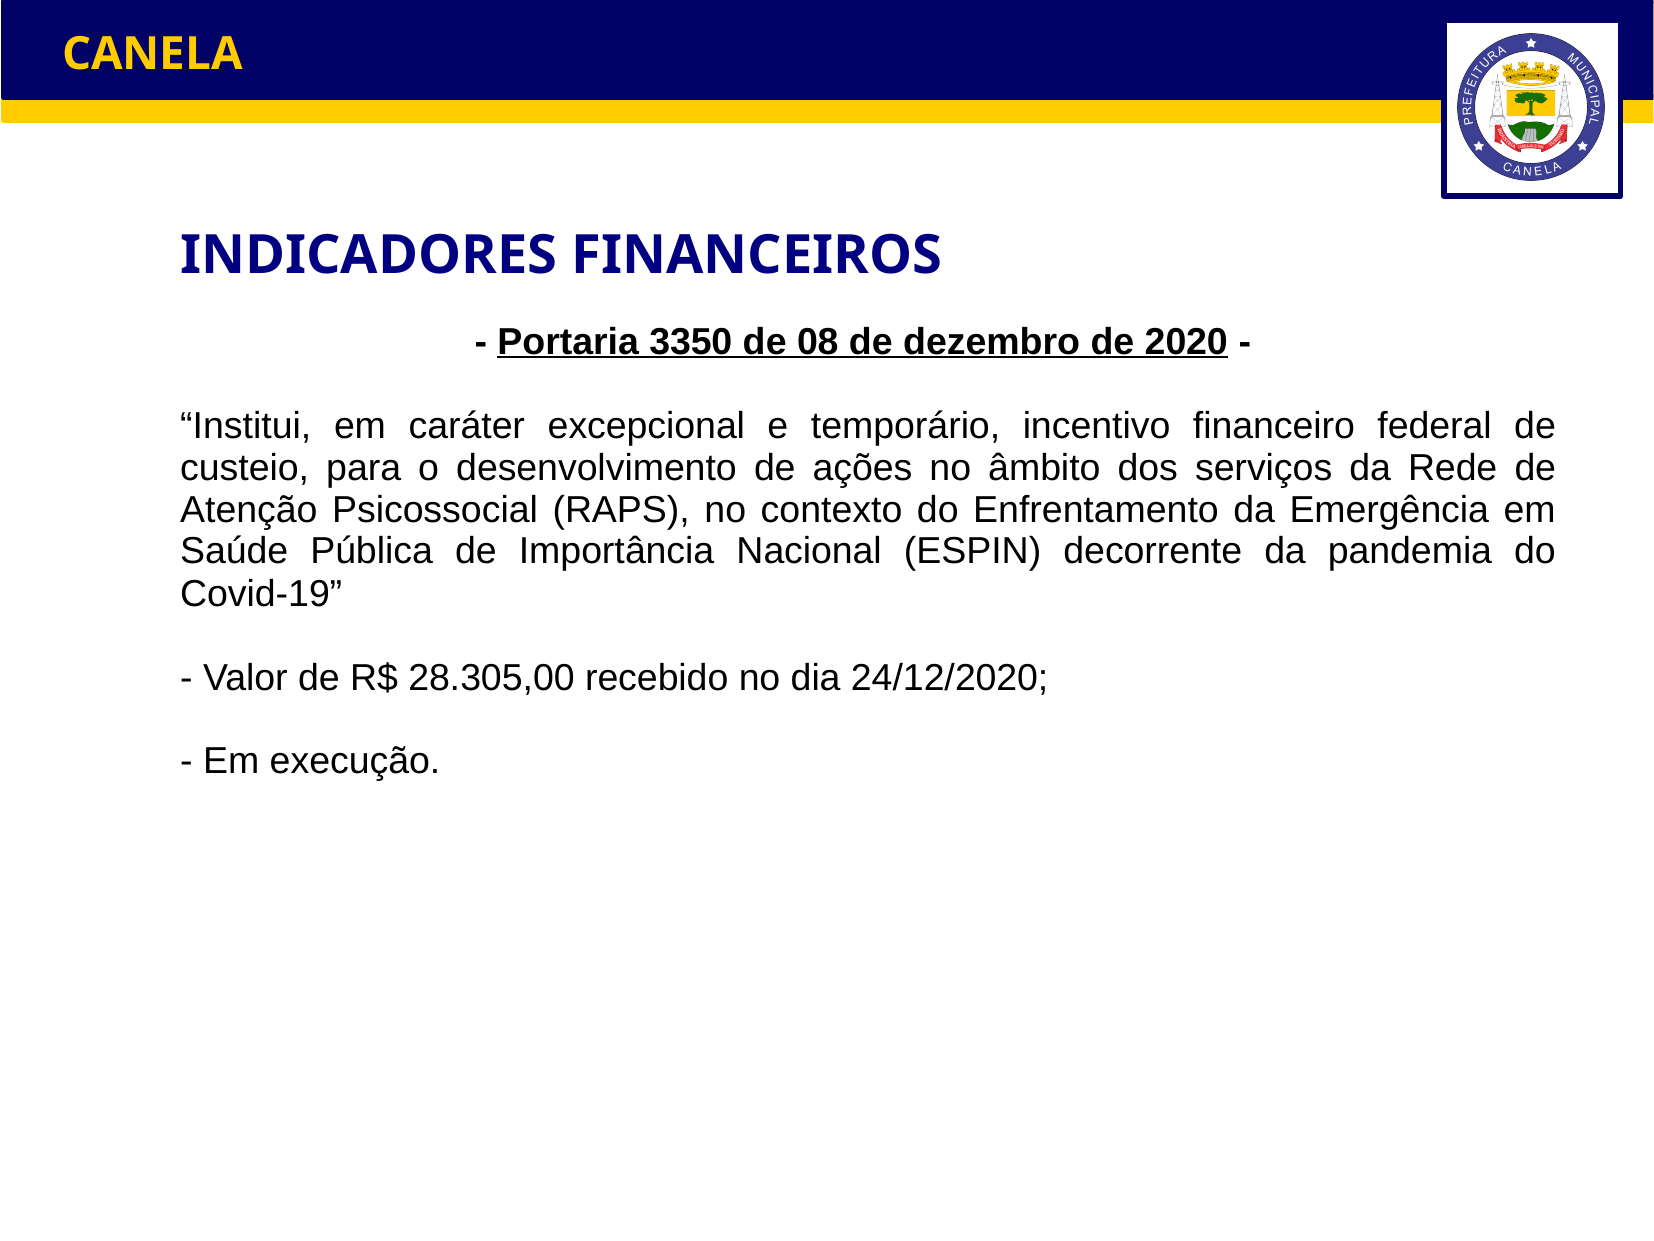

CANELA
CANELA
INDICADORES FINANCEIROS
- Portaria 3350 de 08 de dezembro de 2020 -
“Institui, em caráter excepcional e temporário, incentivo financeiro federal de custeio, para o desenvolvimento de ações no âmbito dos serviços da Rede de Atenção Psicossocial (RAPS), no contexto do Enfrentamento da Emergência em Saúde Pública de Importância Nacional (ESPIN) decorrente da pandemia do Covid-19”
- Valor de R$ 28.305,00 recebido no dia 24/12/2020;
- Em execução.